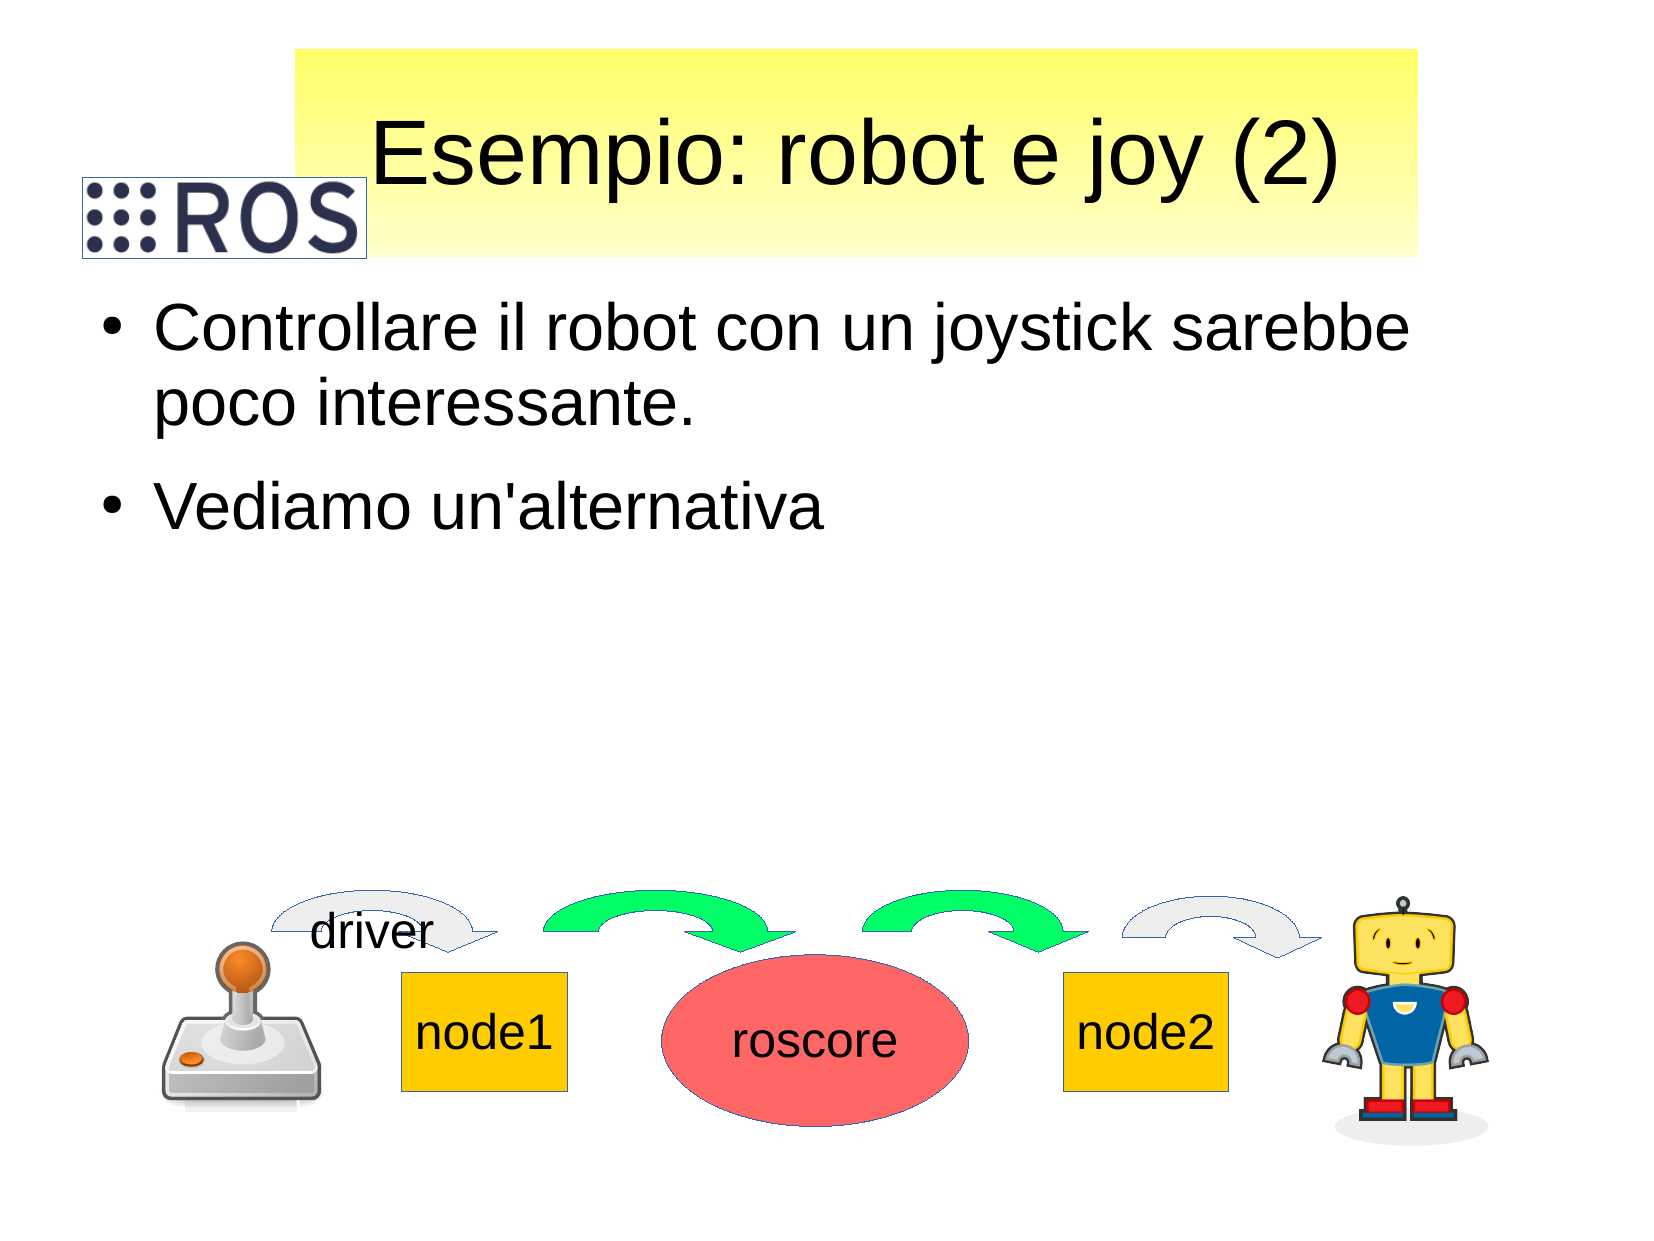

# Esempio: robot e joy (2)
Controllare il robot con un joystick sarebbe poco interessante.
Vediamo un'alternativa
driver
roscore
node1
node2